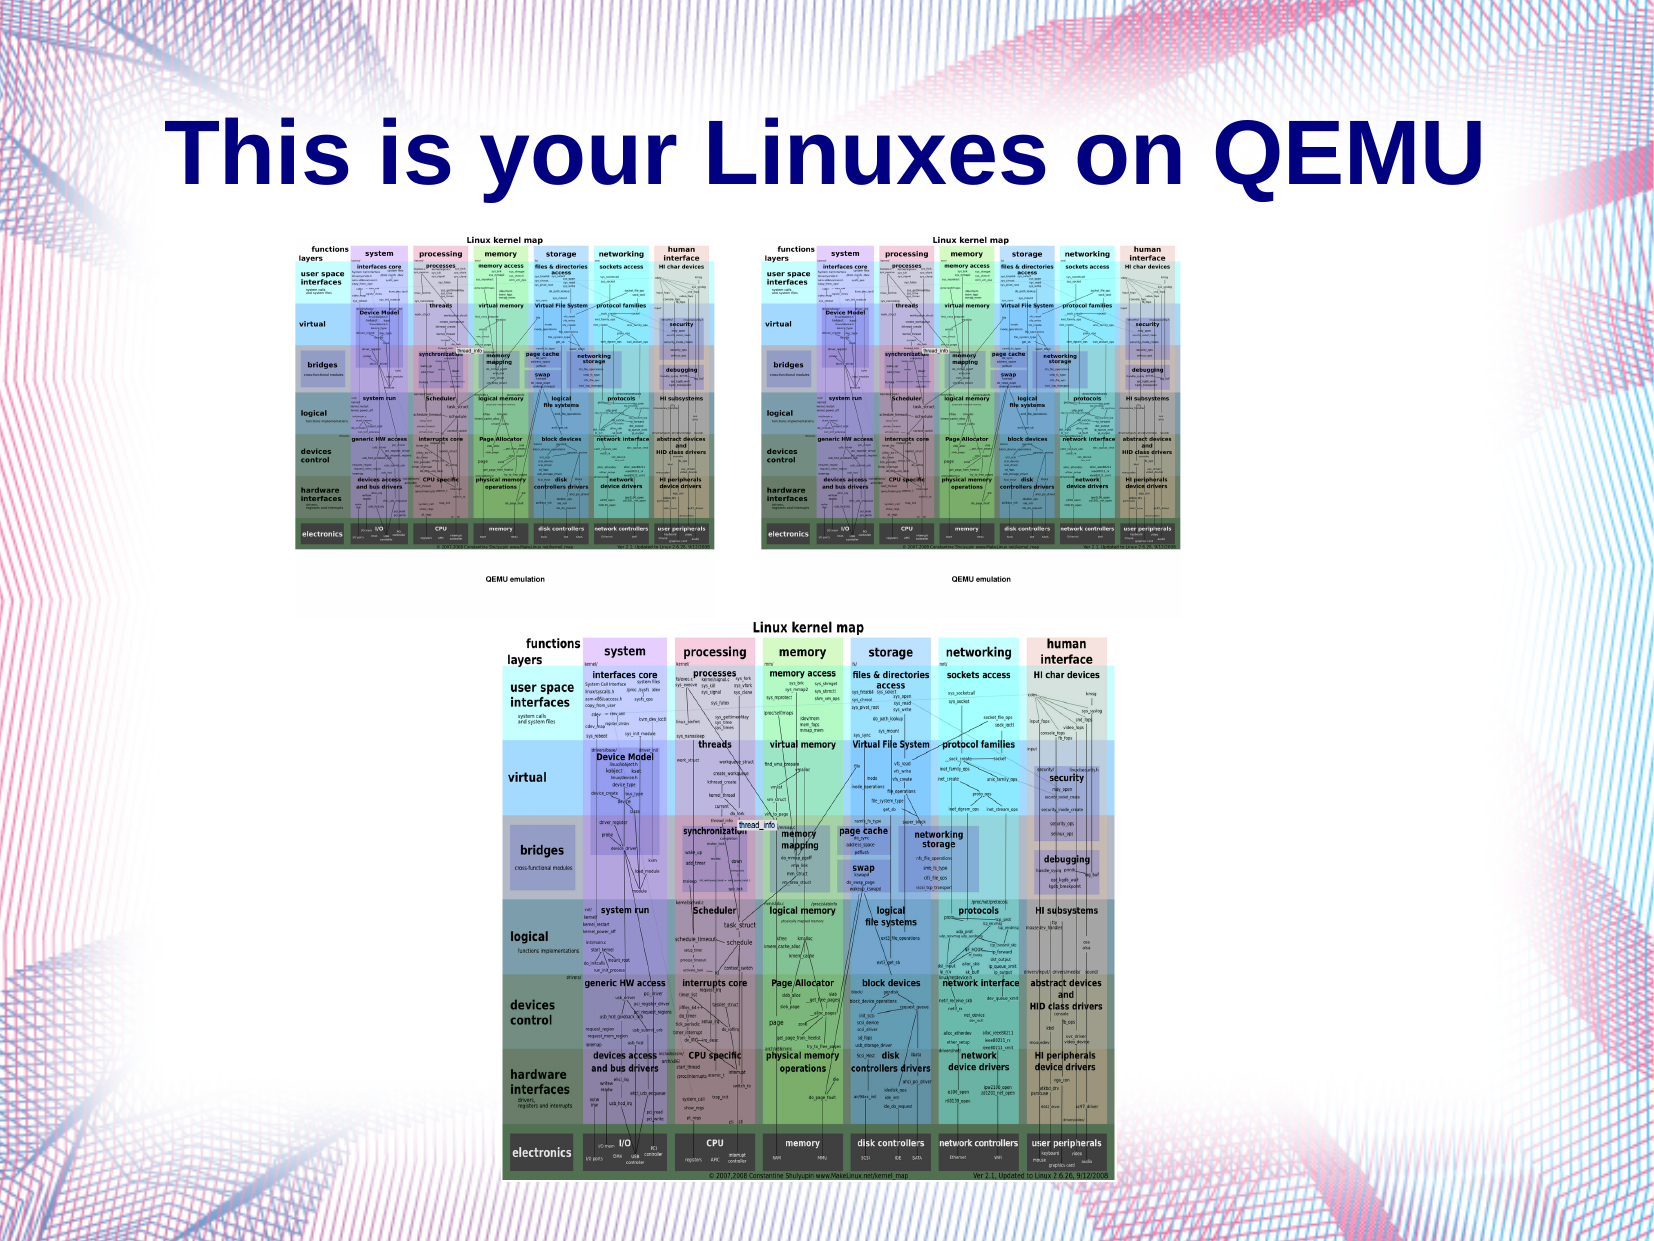

# This is your Linuxes on QEMU